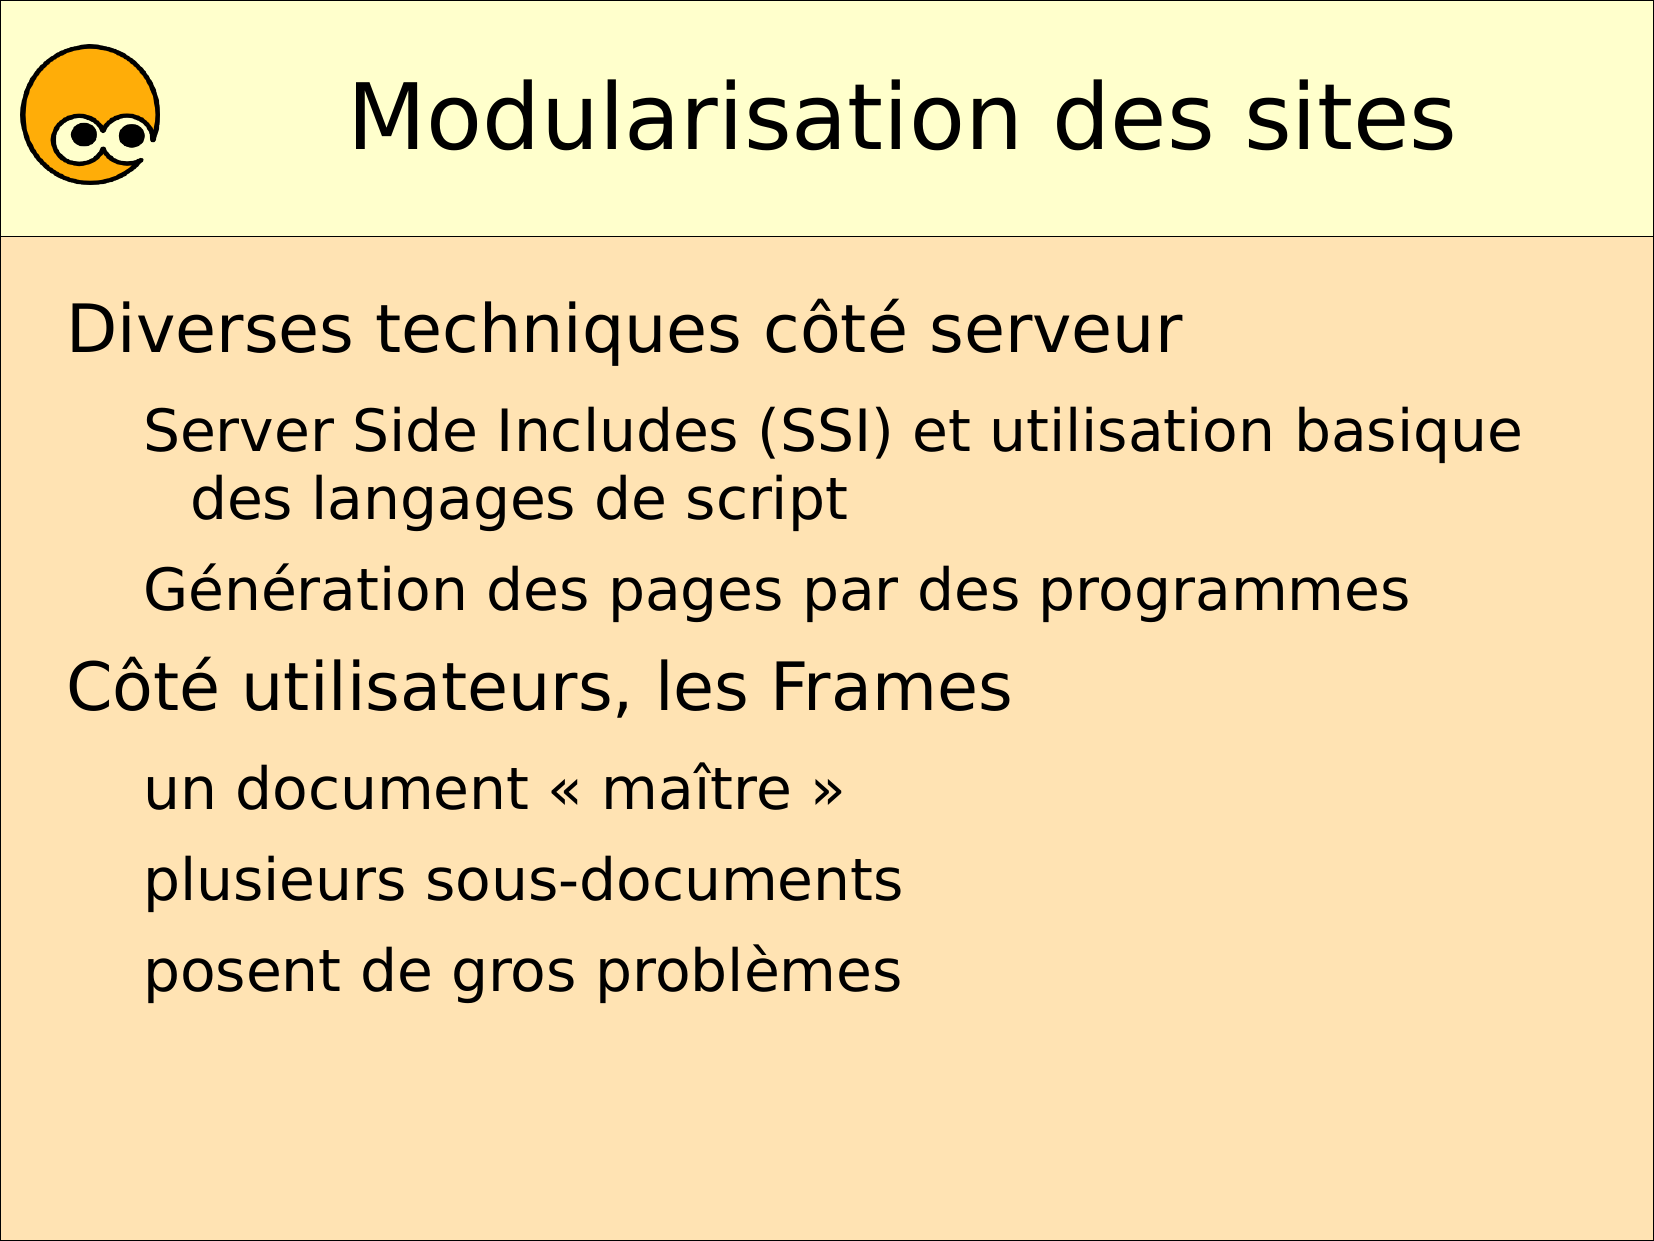

# Modularisation des sites
Diverses techniques côté serveur
Server Side Includes (SSI) et utilisation basique des langages de script
Génération des pages par des programmes
Côté utilisateurs, les Frames
un document « maître »
plusieurs sous-documents
posent de gros problèmes